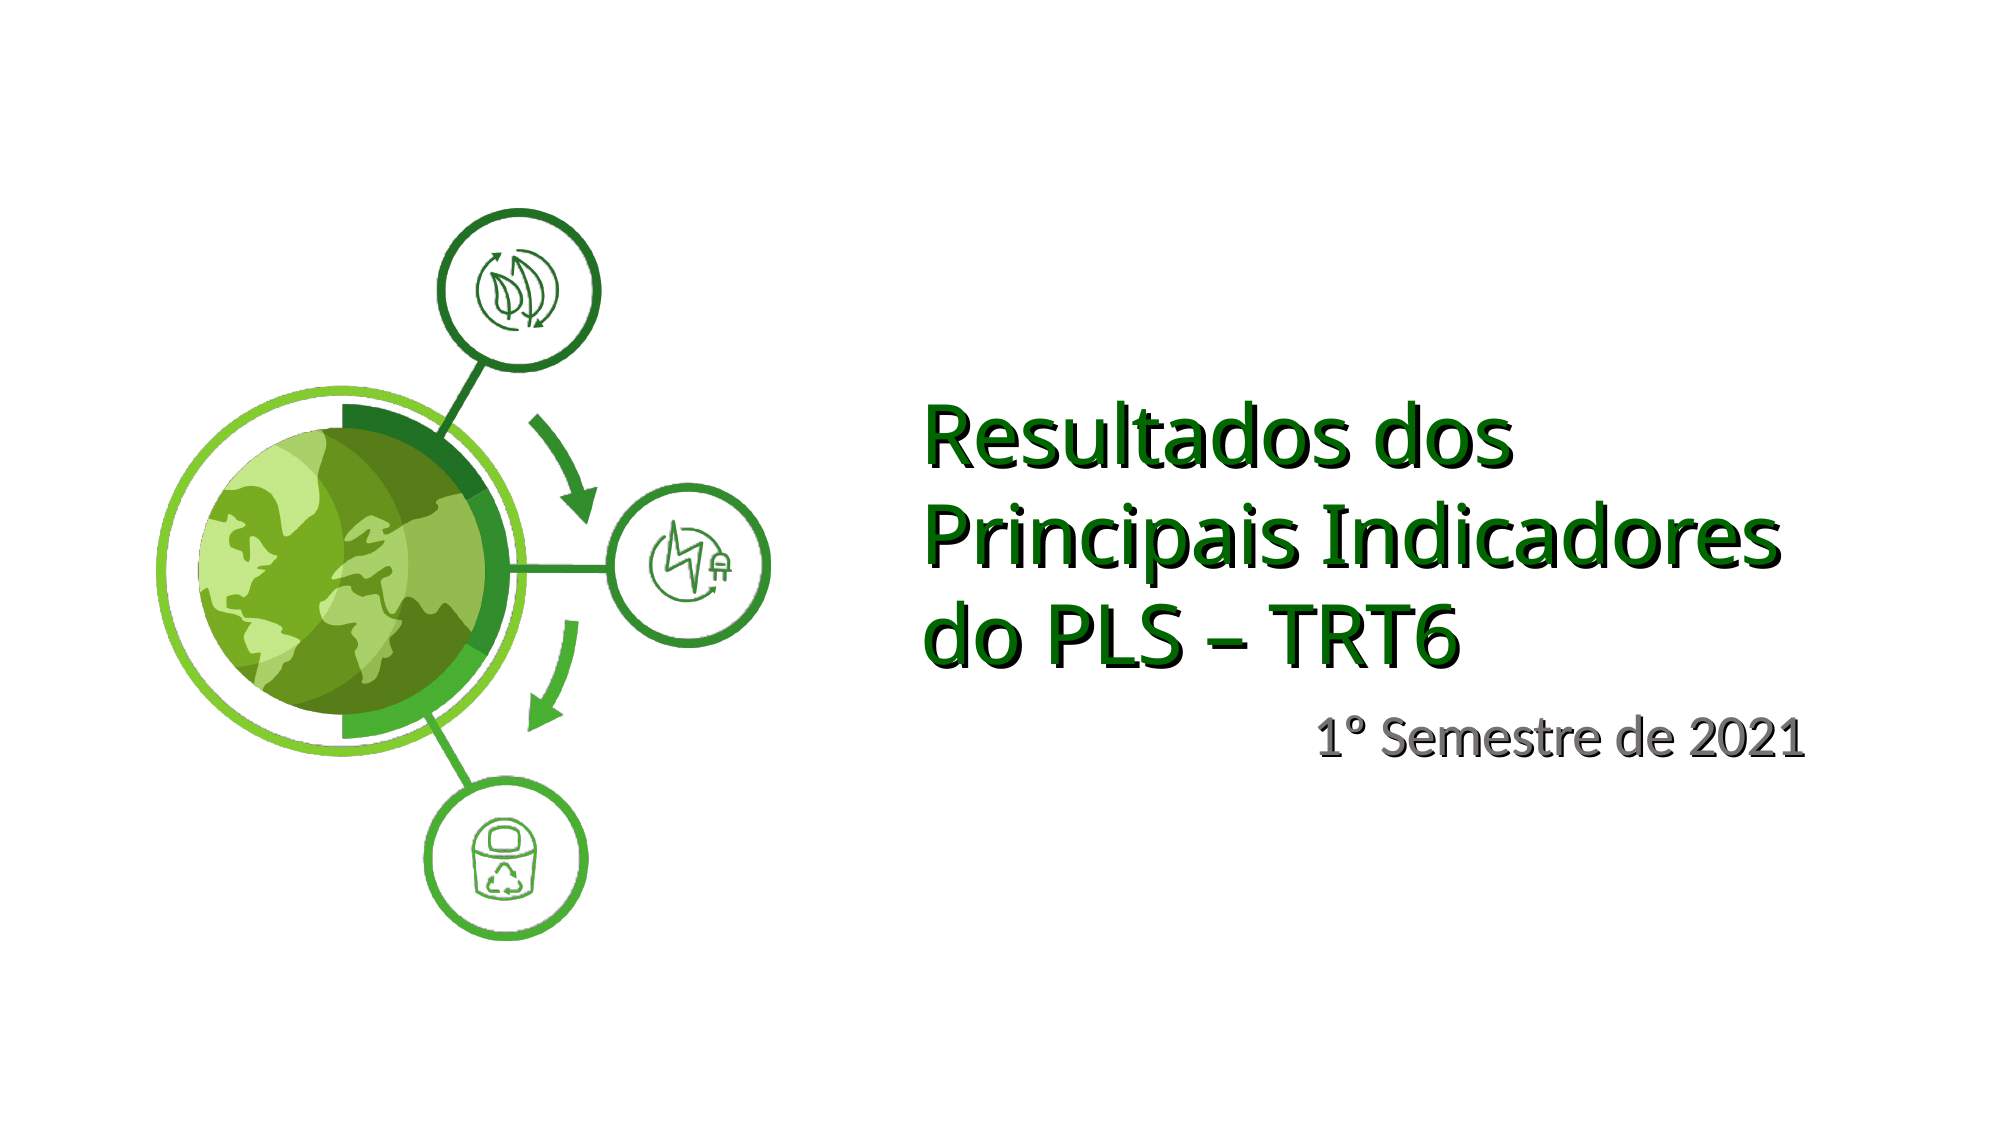

Resultados dos Principais Indicadores do PLS – TRT6
1º Semestre de 2021